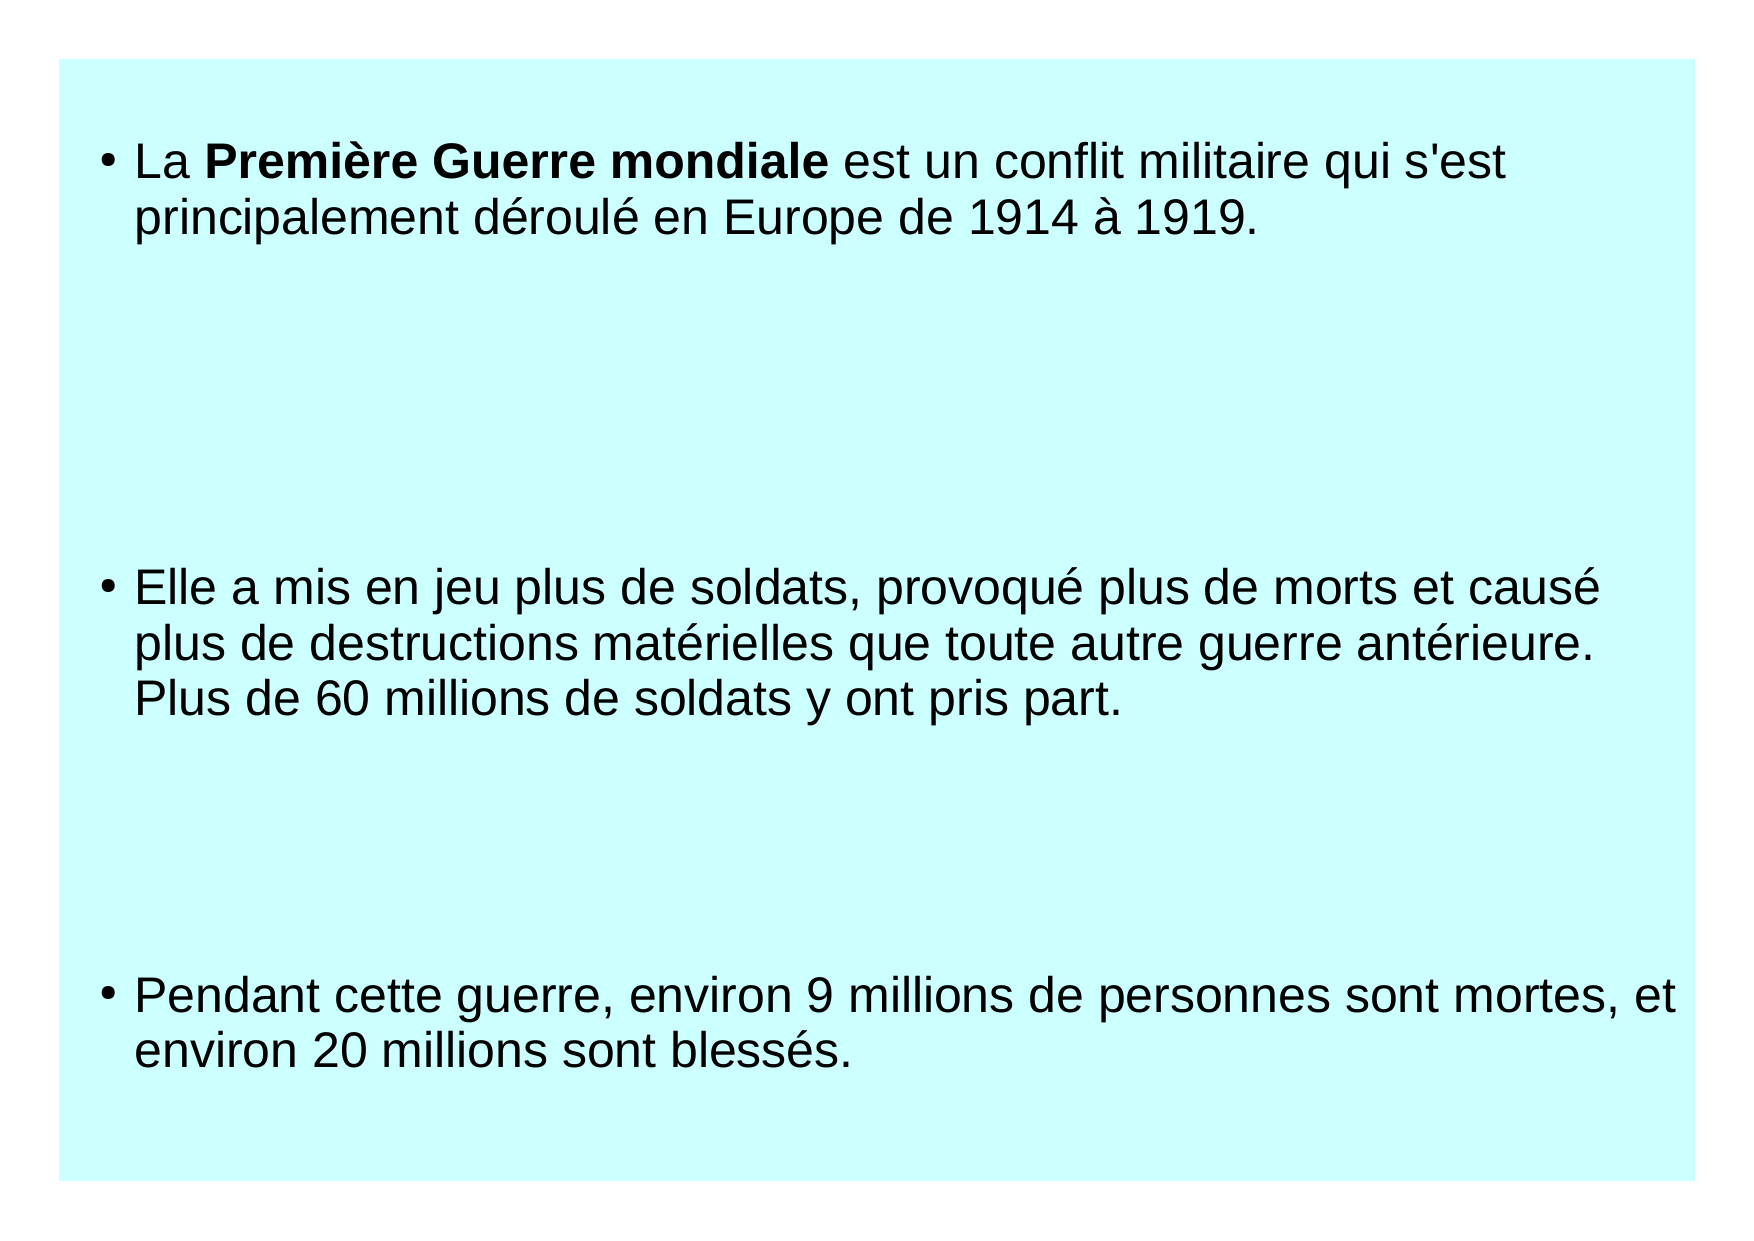

La Première Guerre mondiale est un conflit militaire qui s'est principalement déroulé en Europe de 1914 à 1919.
Elle a mis en jeu plus de soldats, provoqué plus de morts et causé plus de destructions matérielles que toute autre guerre antérieure. Plus de 60 millions de soldats y ont pris part.
Pendant cette guerre, environ 9 millions de personnes sont mortes, et environ 20 millions sont blessés.